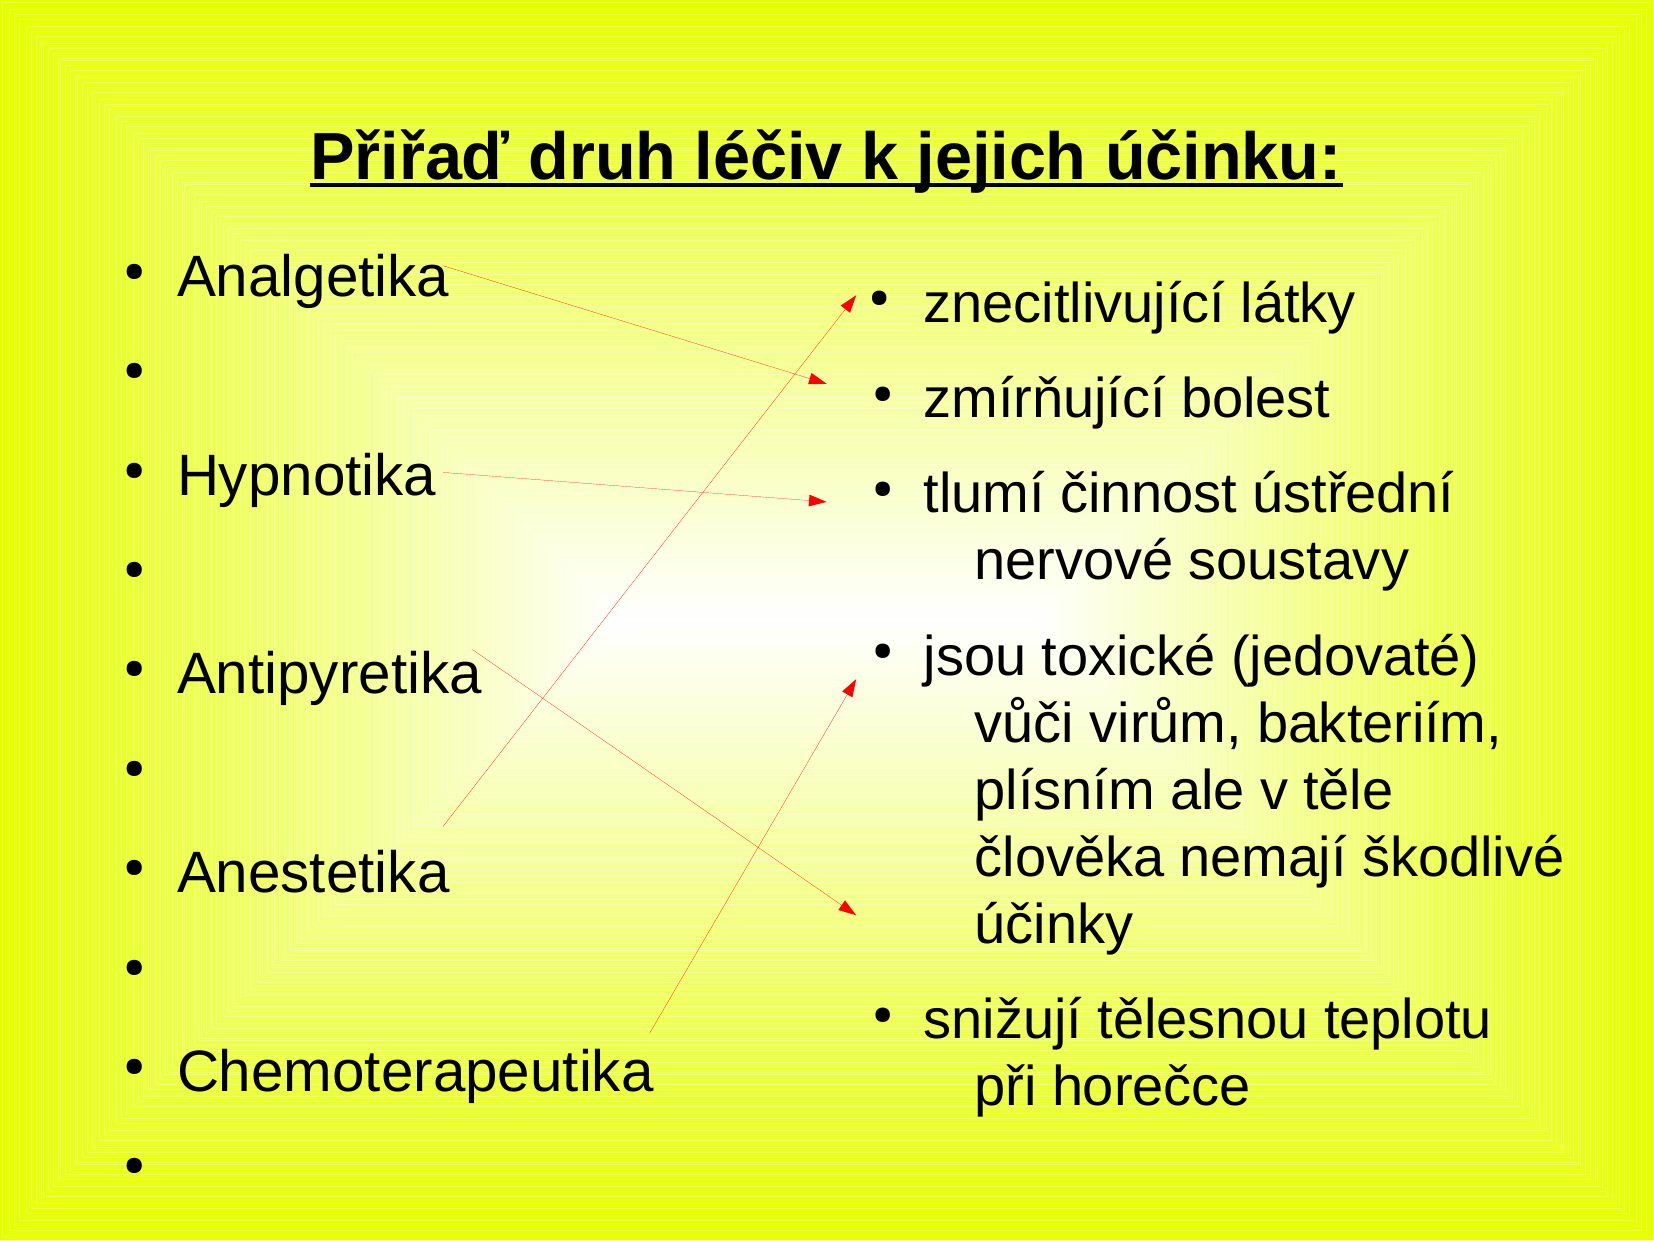

# Přiřaď druh léčiv k jejich účinku:
Analgetika
Hypnotika
Antipyretika
Anestetika
Chemoterapeutika
znecitlivující látky
zmírňující bolest
tlumí činnost ústřední nervové soustavy
jsou toxické (jedovaté) vůči virům, bakteriím, plísním ale v těle člověka nemají škodlivé účinky
snižují tělesnou teplotu při horečce